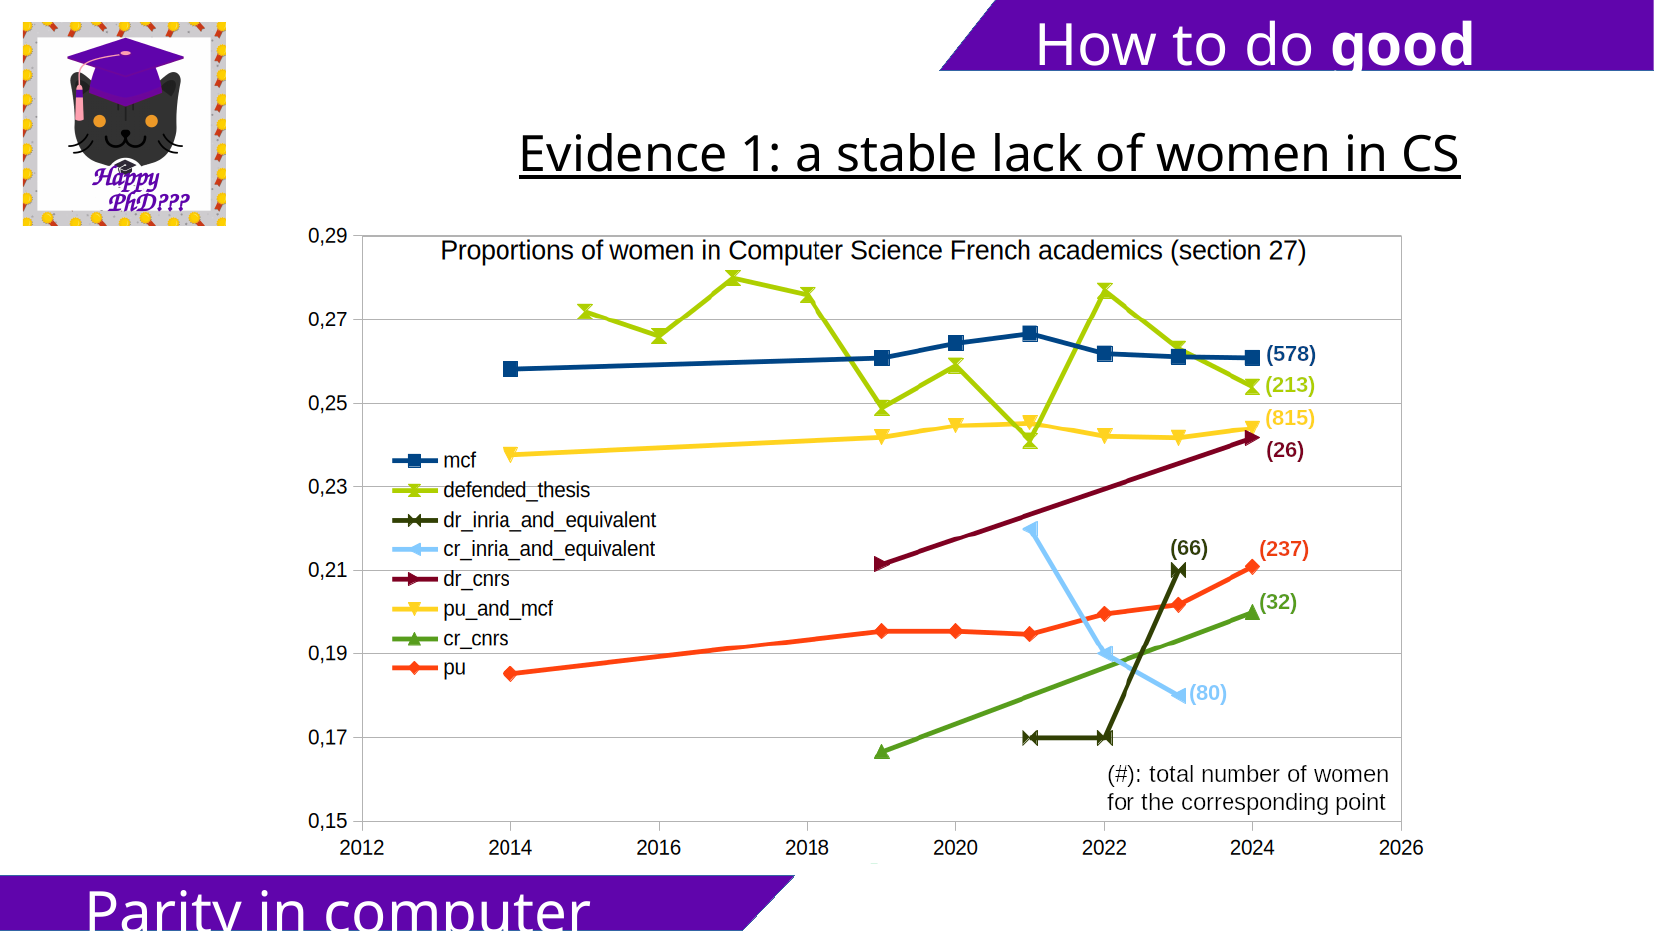

Evidence 1: a stable lack of women in CS
BUT...
Parity in computer science ?